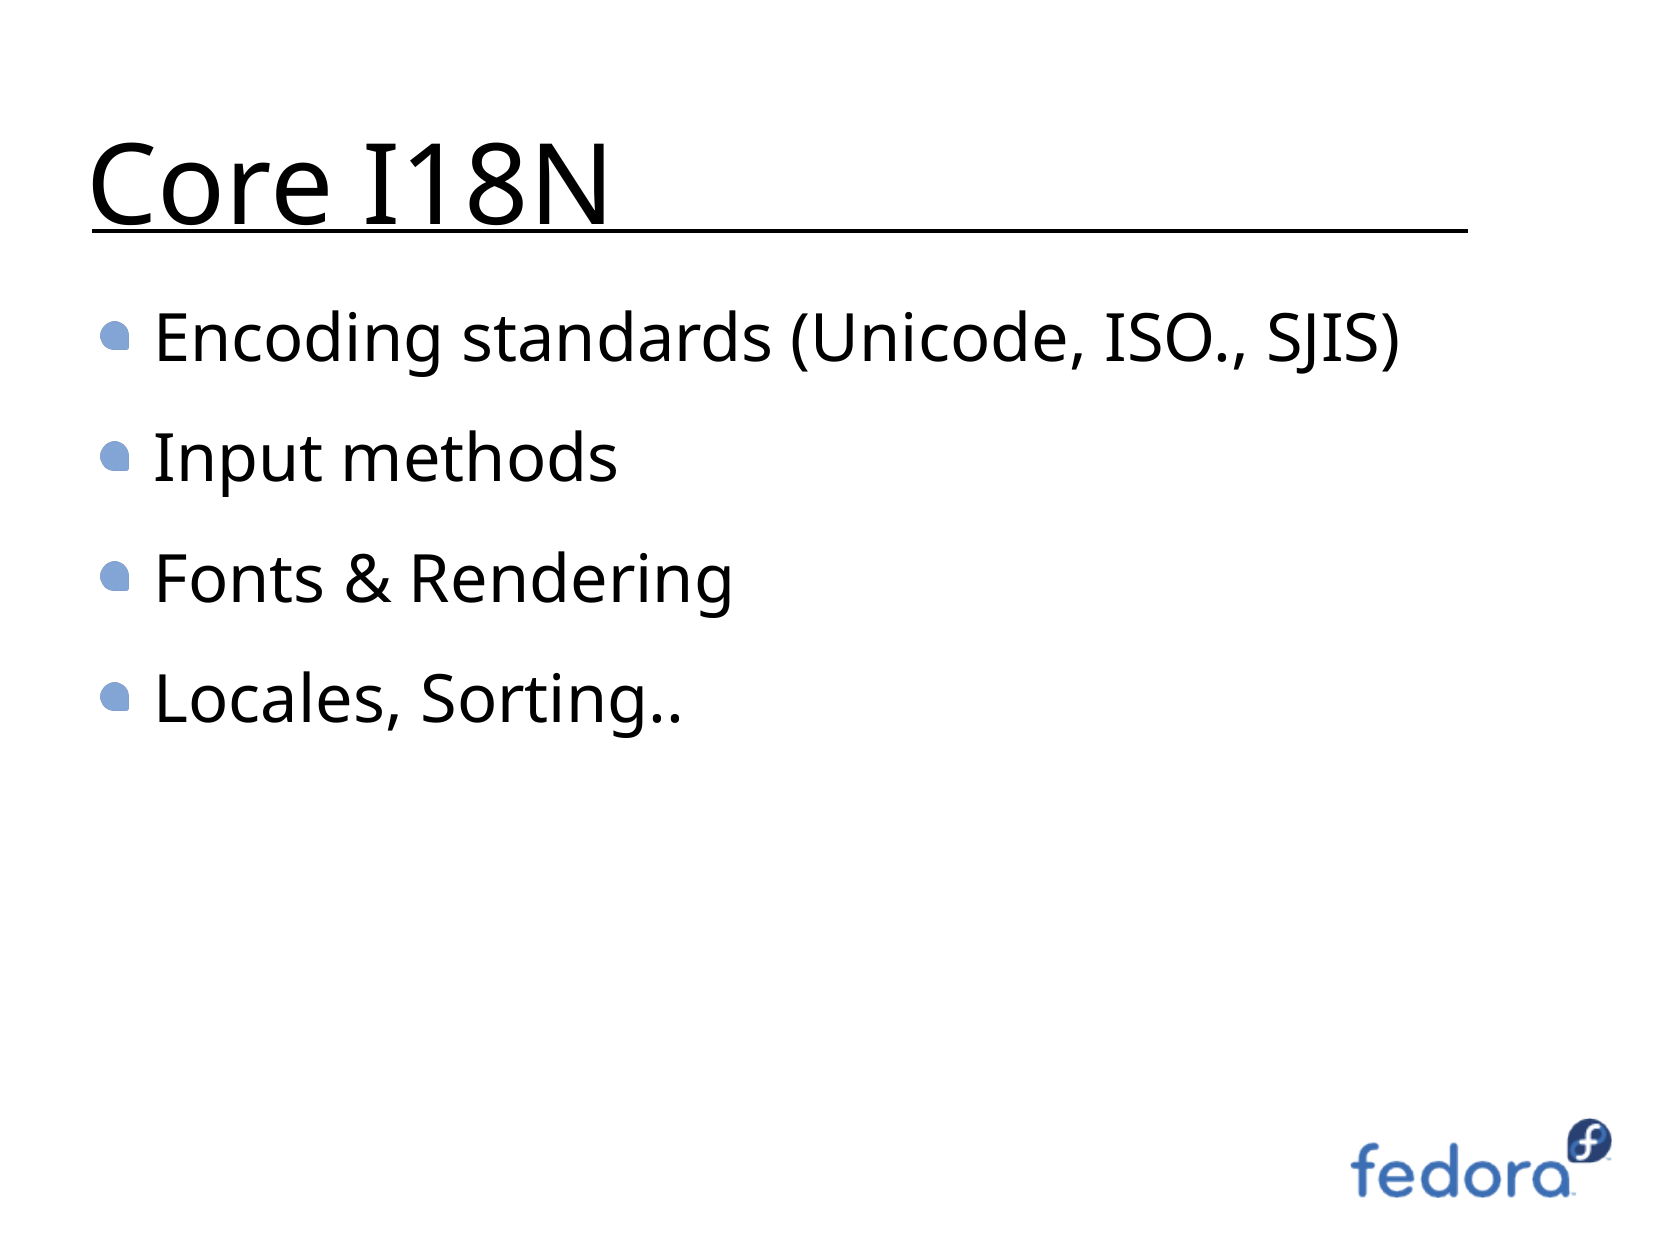

# Core I18N
Encoding standards (Unicode, ISO., SJIS)
Input methods
Fonts & Rendering
Locales, Sorting..